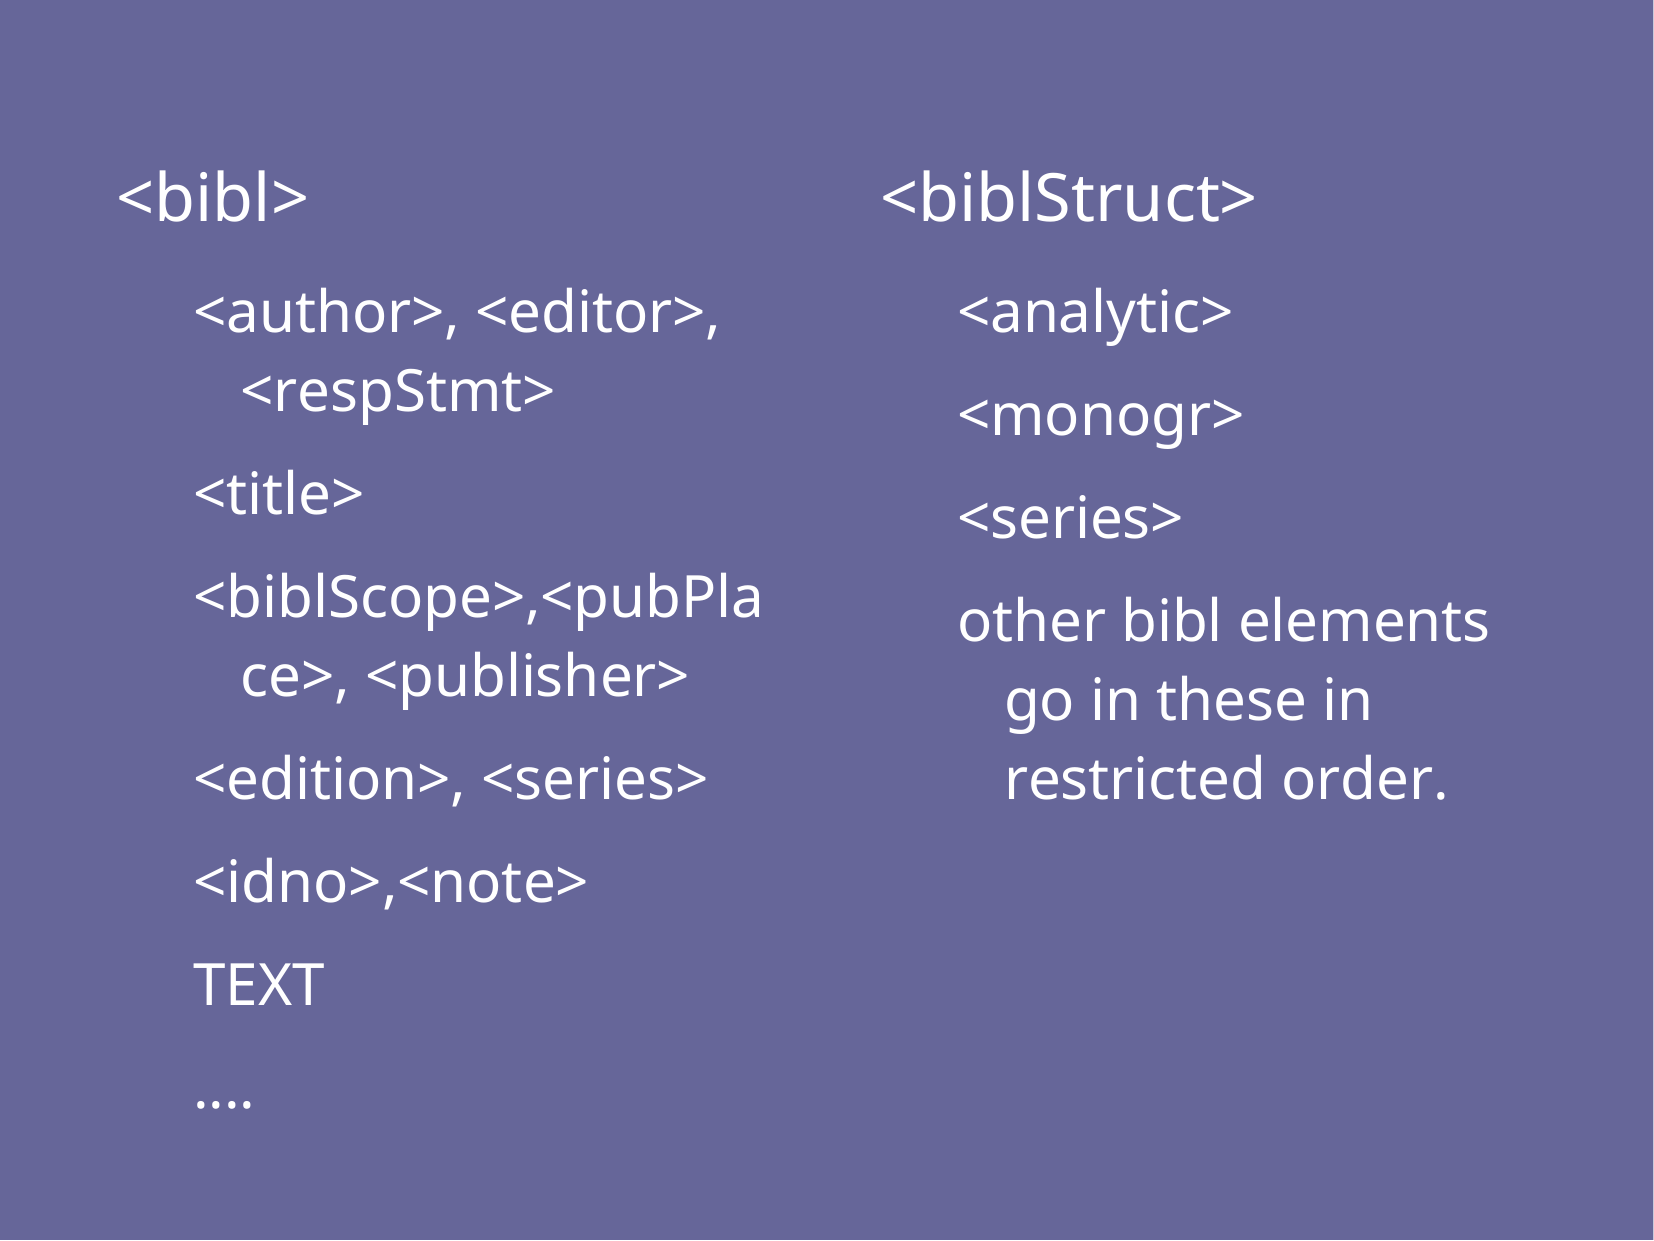

# <bibl>
<author>, <editor>, <respStmt>
<title>
<biblScope>,<pubPlace>, <publisher>
<edition>, <series>
<idno>,<note>
TEXT
....
<biblStruct>
<analytic>
<monogr>
<series>
other bibl elements go in these in restricted order.